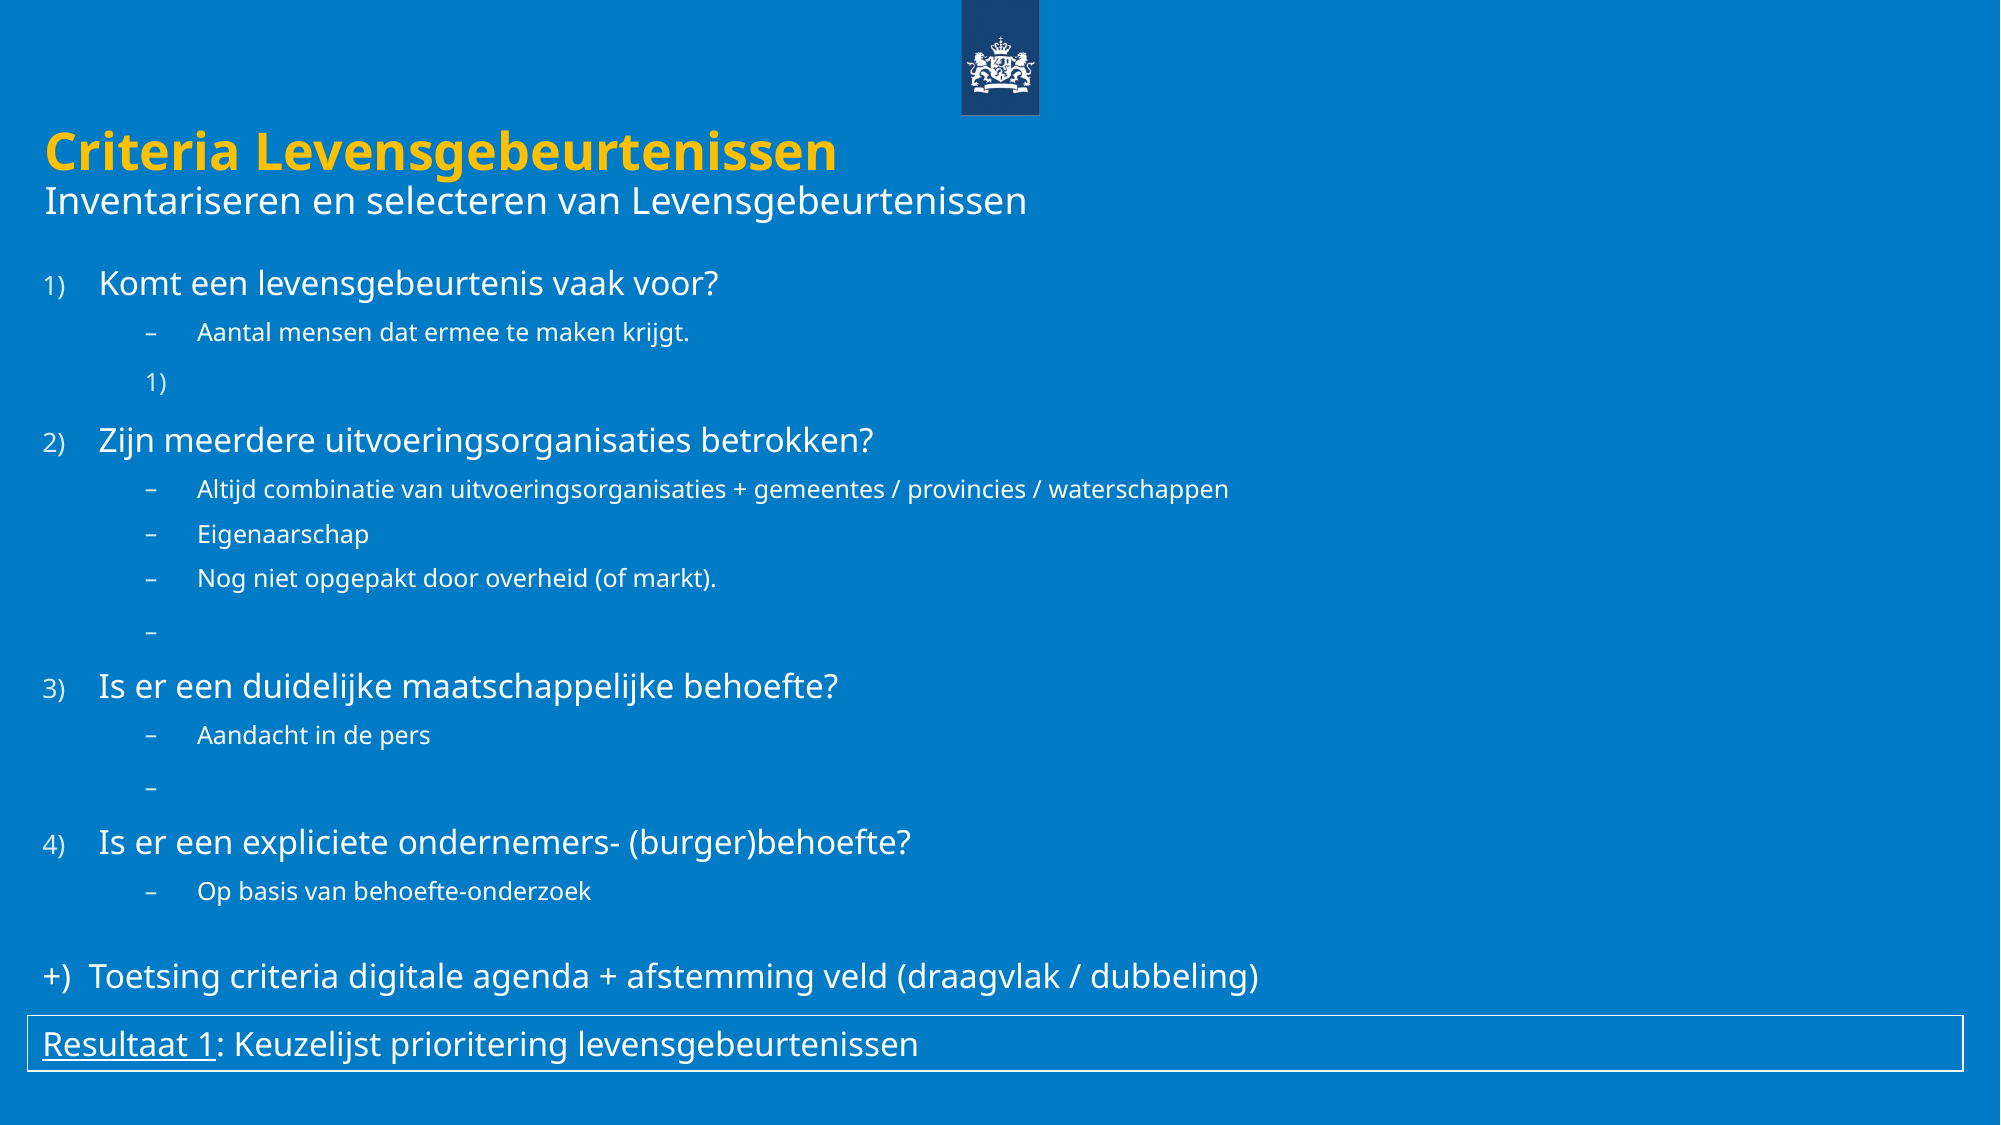

# Criteria Levensgebeurtenissen Inventariseren en selecteren van Levensgebeurtenissen
Komt een levensgebeurtenis vaak voor?
Aantal mensen dat ermee te maken krijgt.
Zijn meerdere uitvoeringsorganisaties betrokken?
Altijd combinatie van uitvoeringsorganisaties + gemeentes / provincies / waterschappen
Eigenaarschap
Nog niet opgepakt door overheid (of markt).
Is er een duidelijke maatschappelijke behoefte?
Aandacht in de pers
Is er een expliciete ondernemers- (burger)behoefte?
Op basis van behoefte-onderzoek
+) Toetsing criteria digitale agenda + afstemming veld (draagvlak / dubbeling)
Resultaat 1: Keuzelijst prioritering levensgebeurtenissen
#4057273 - dinsdag 28 mei 2019